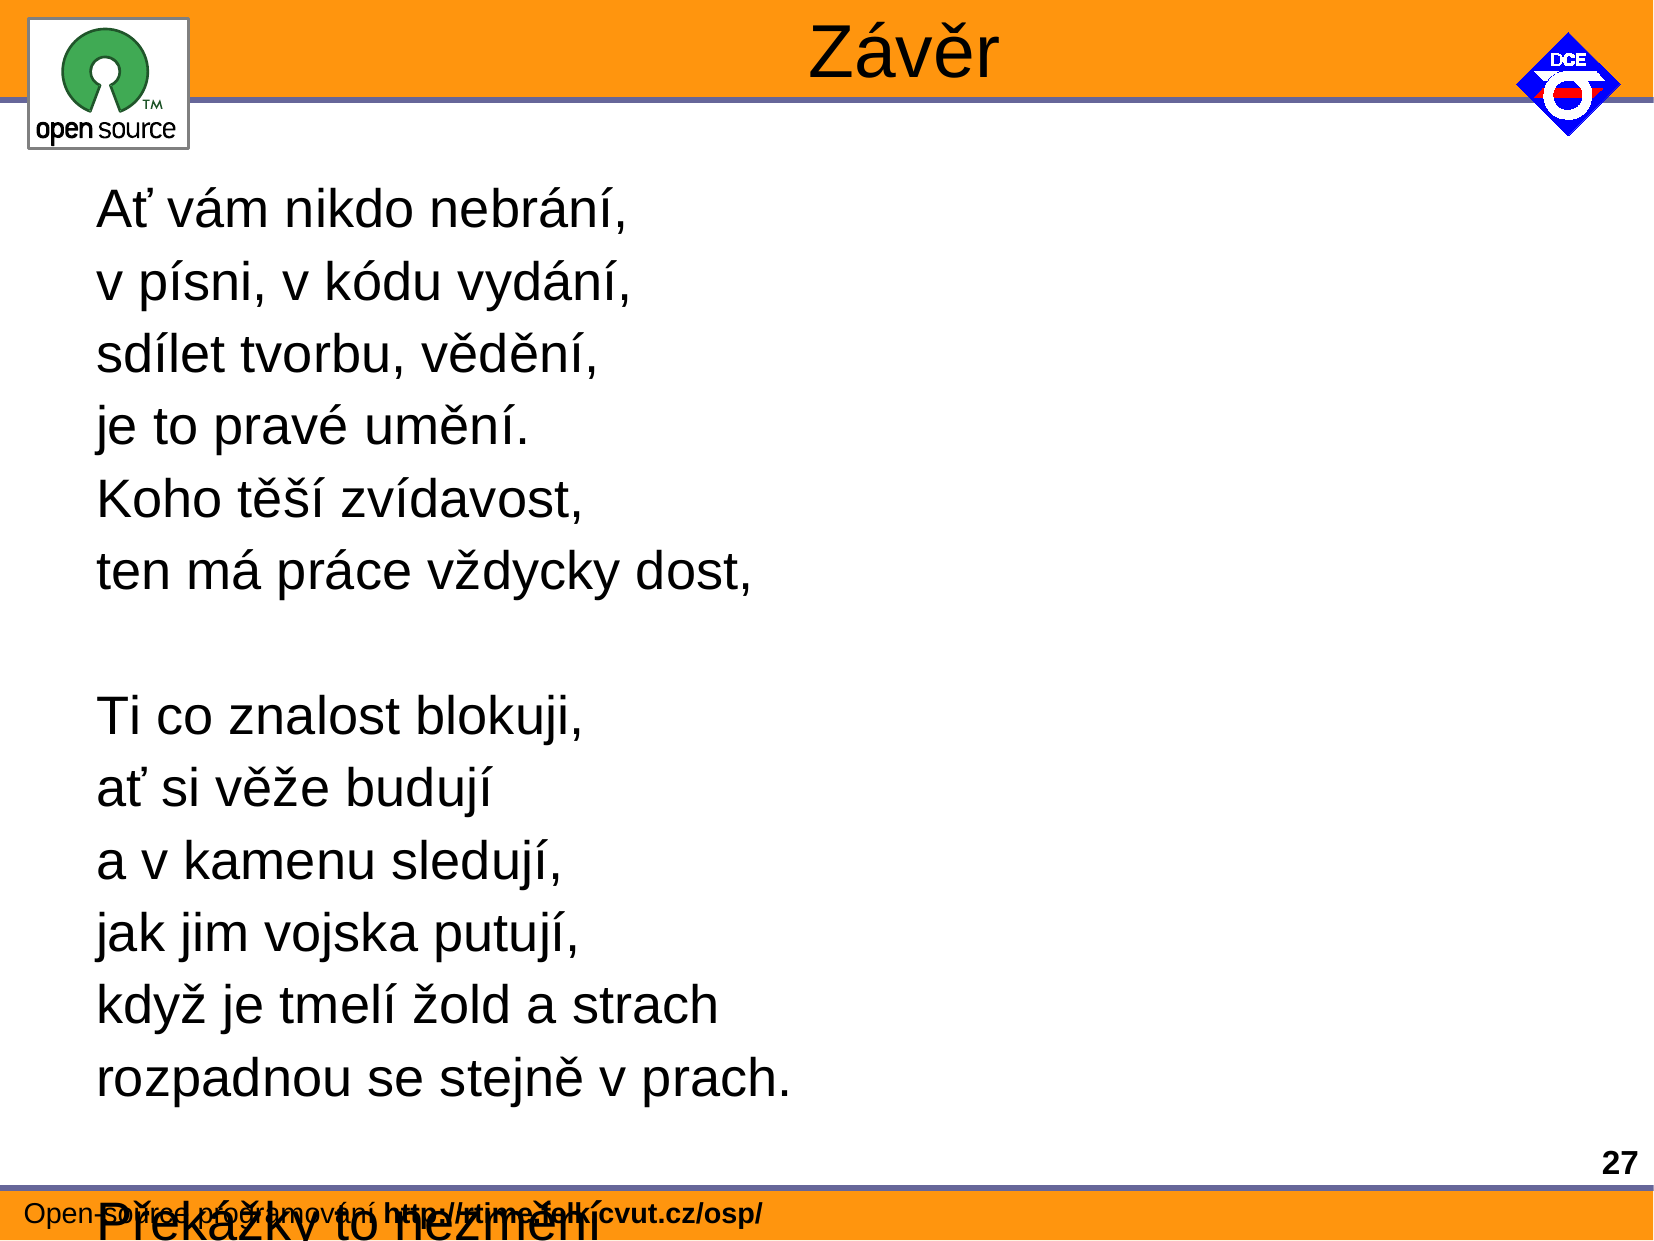

# Závěr
Ať vám nikdo nebrání,
v písni, v kódu vydání,
sdílet tvorbu, vědění,
je to pravé umění.
Koho těší zvídavost,
ten má práce vždycky dost,
Ti co znalost blokuji,
ať si věže budují
a v kamenu sledují,
jak jim vojska putují,
když je tmelí žold a strach
rozpadnou se stejně v prach.
Překážky to nezmění
sdílet radost, vědění,
držet v nouzi pospolu
dalo světu podobu
na budoucnost naději
tu vám nyní popřeji.